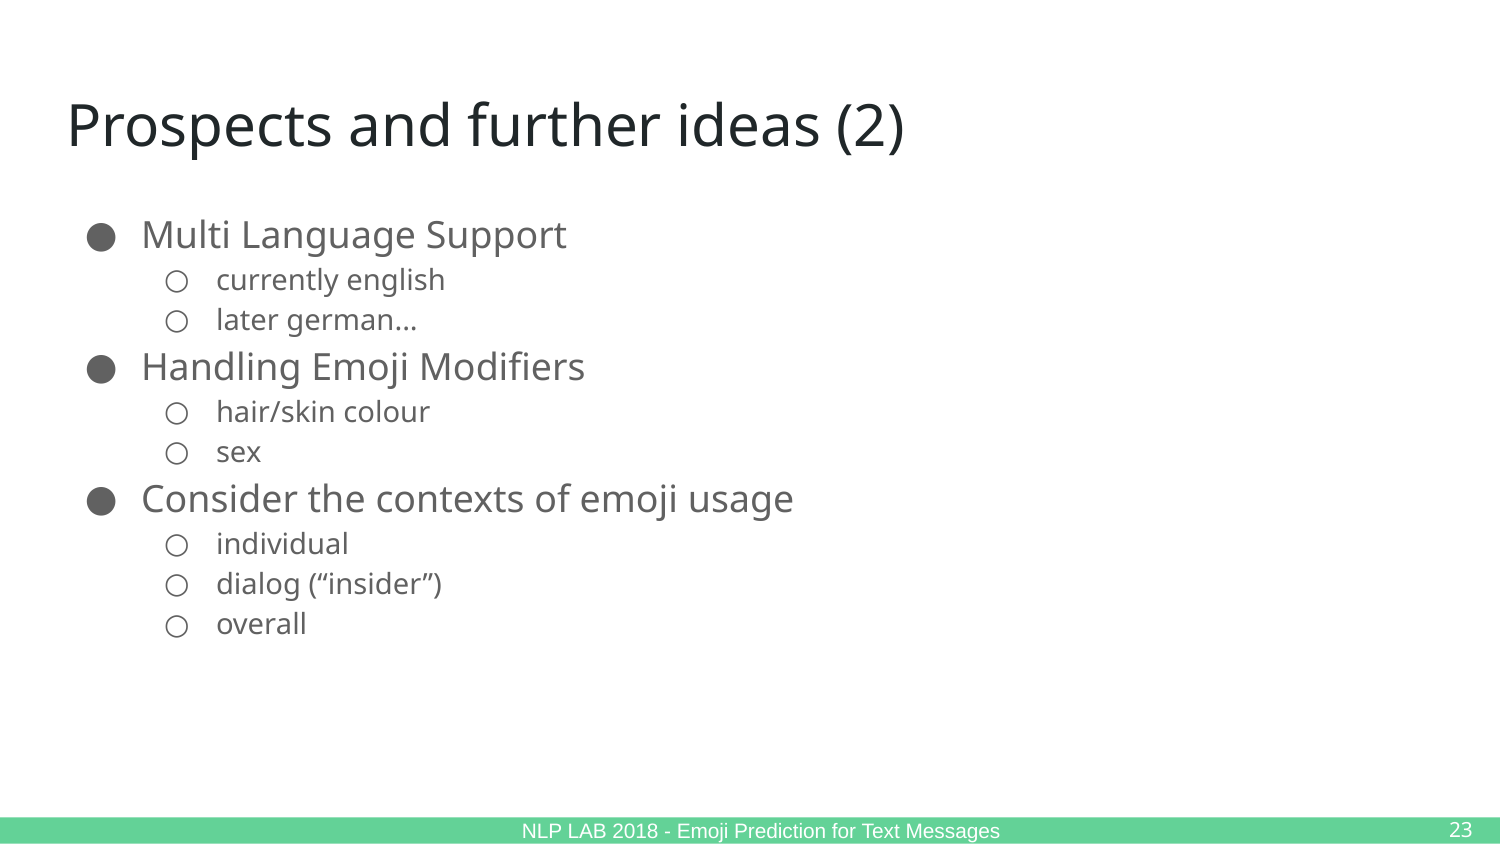

# Prospects and further ideas (2)
Multi Language Support
currently english
later german...
Handling Emoji Modifiers
hair/skin colour
sex
Consider the contexts of emoji usage
individual
dialog (“insider”)
overall